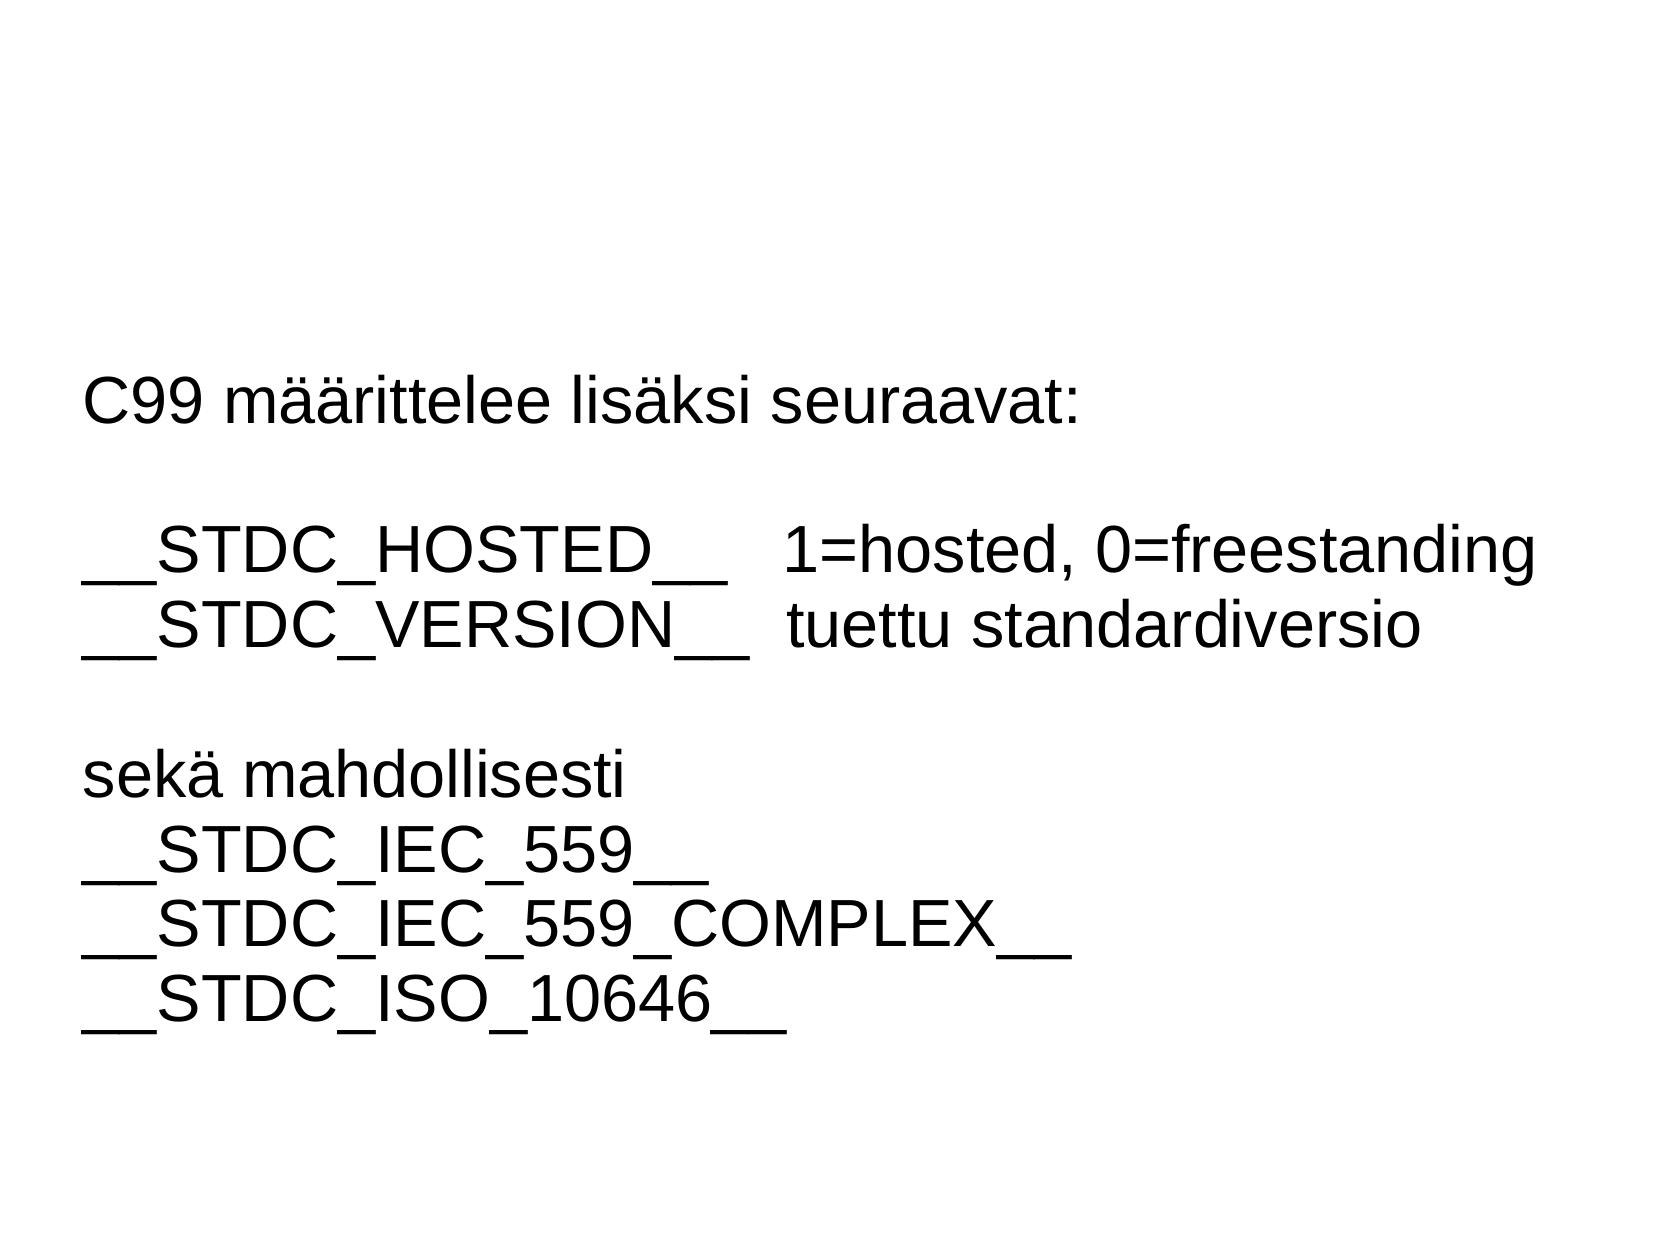

C99 määrittelee lisäksi seuraavat:
__STDC_HOSTED__ 1=hosted, 0=freestanding
__STDC_VERSION__ tuettu standardiversio
sekä mahdollisesti
__STDC_IEC_559__
__STDC_IEC_559_COMPLEX__
__STDC_ISO_10646__